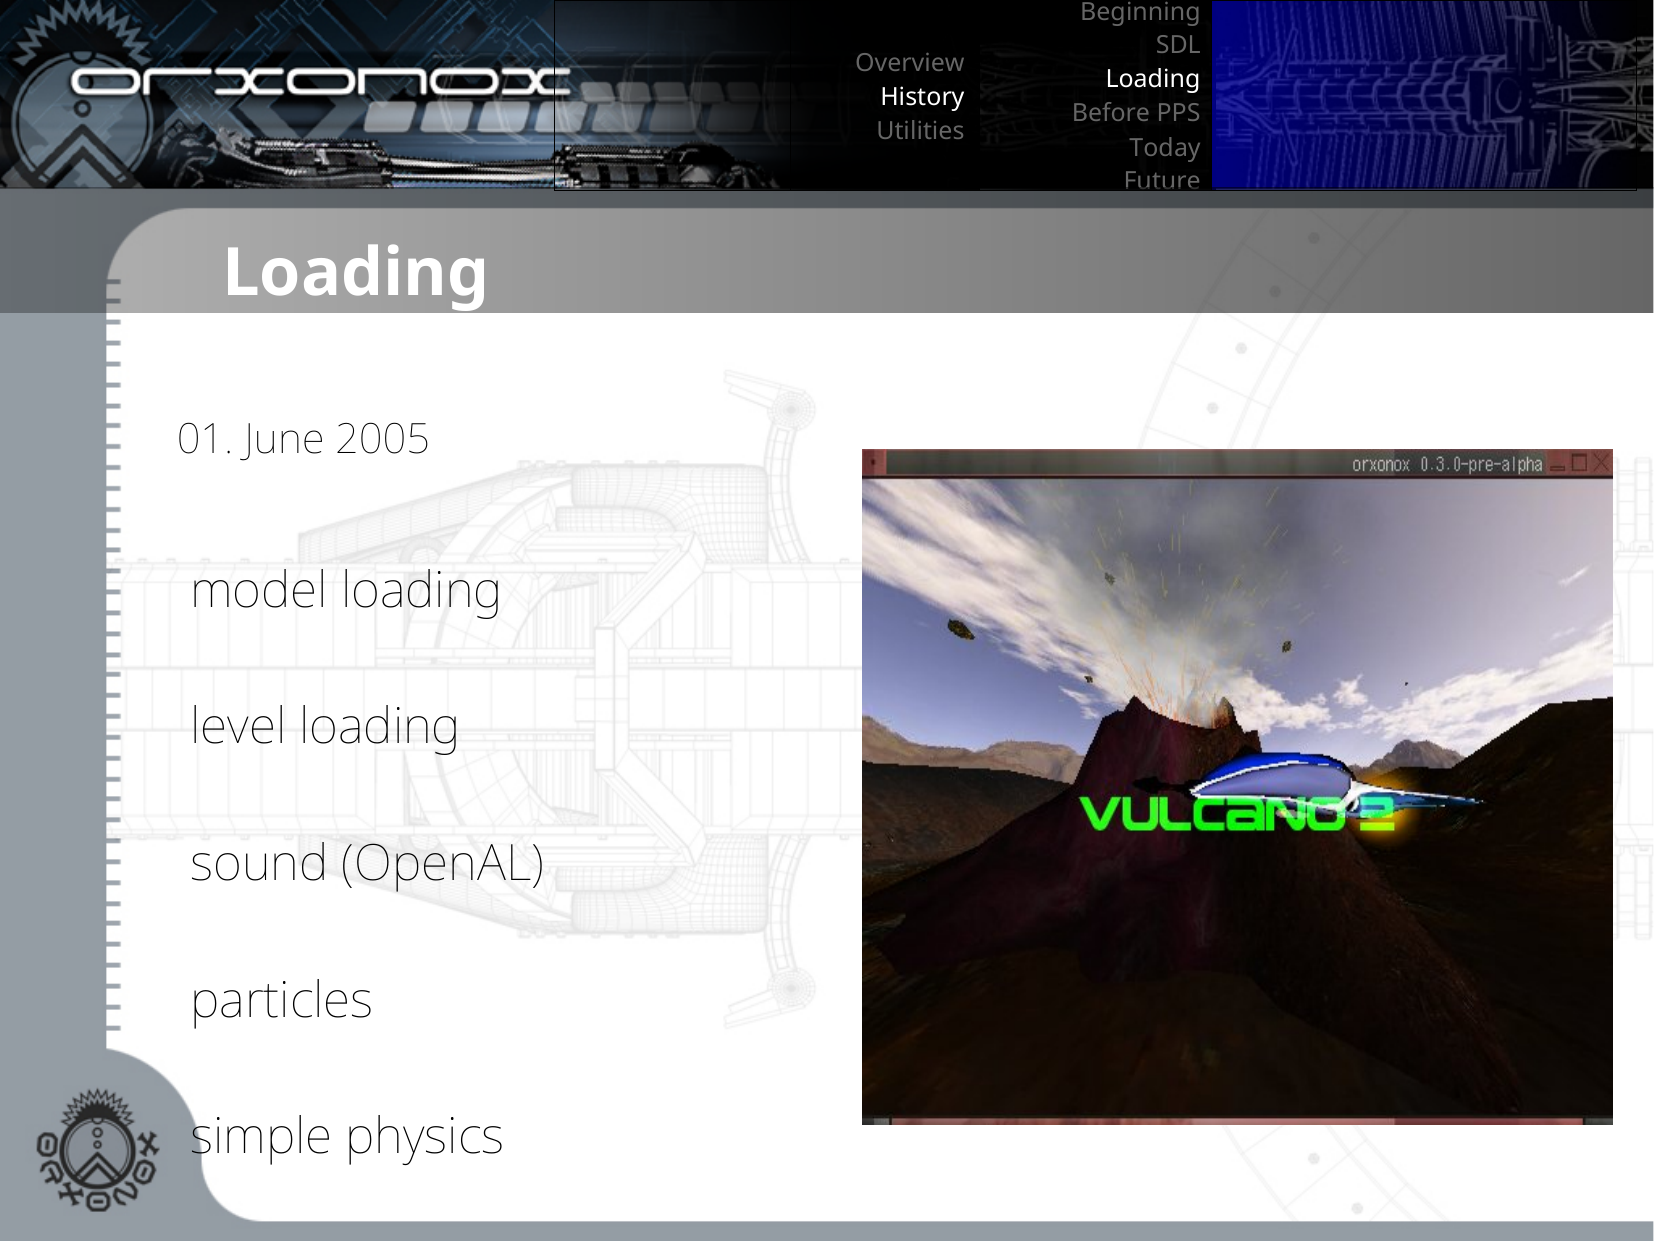

Beginning
SDL
Loading
Before PPS
Today
Future
Overview
History
Utilities
Loading
01. June 2005
model loading
level loading
sound (OpenAL)
particles
simple physics